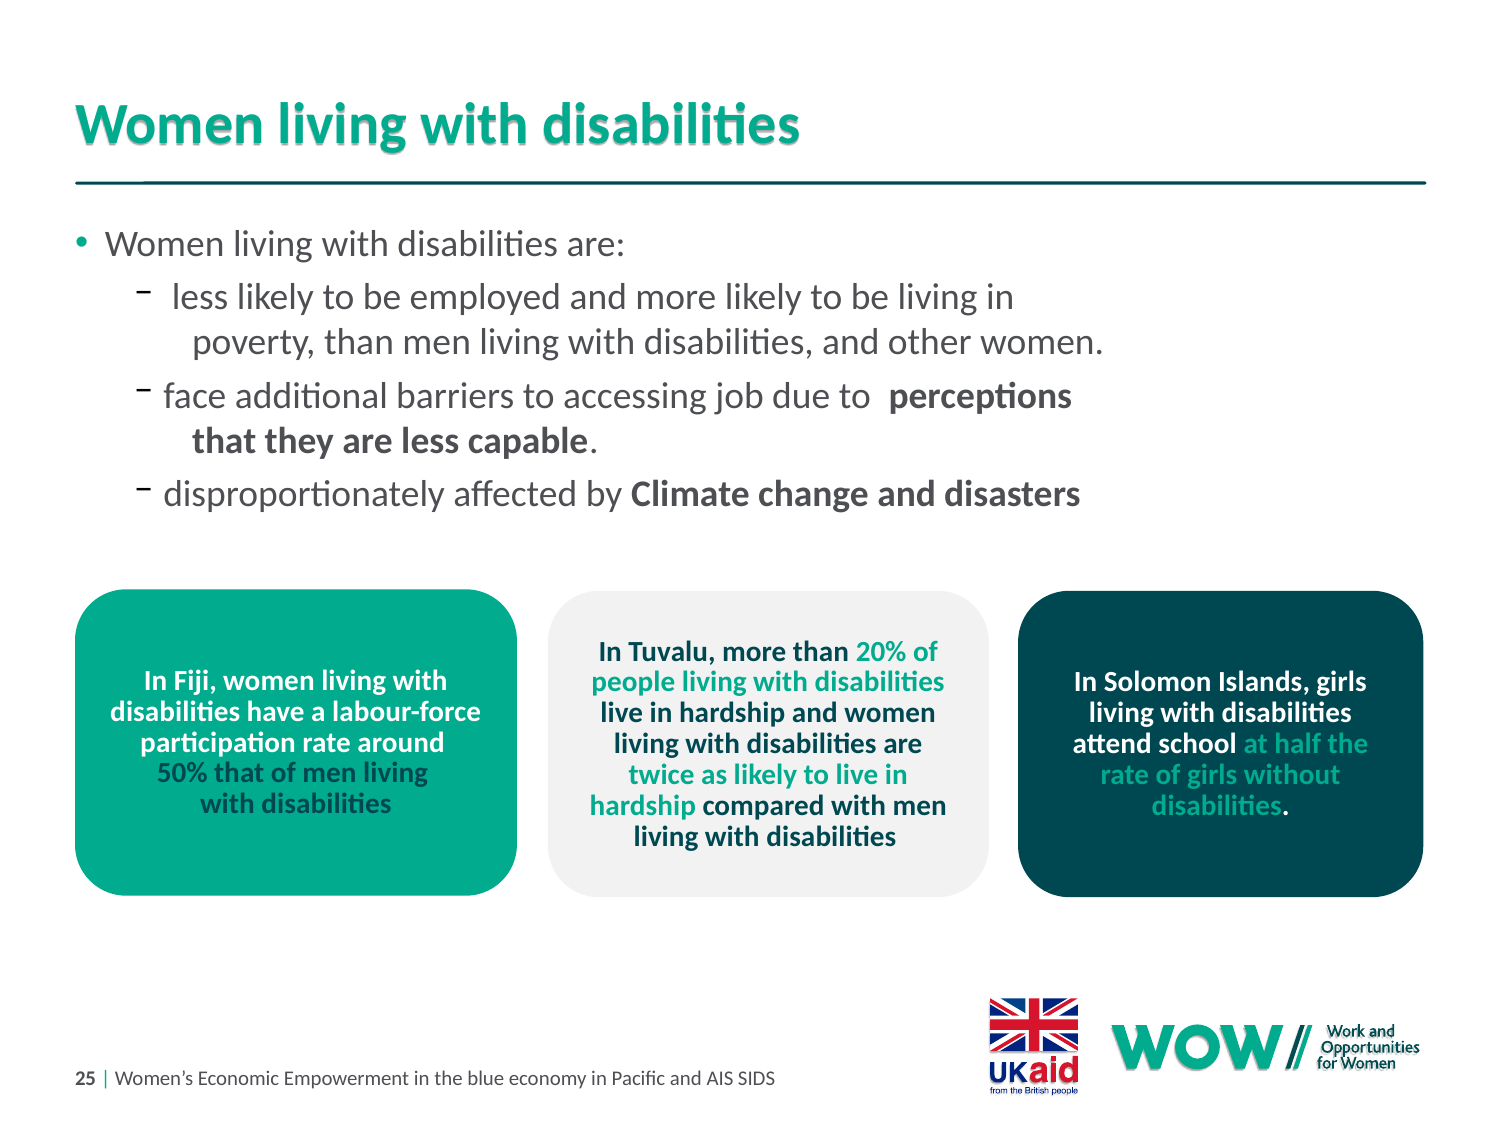

# Women living with disabilities
Women living with disabilities are:
 less likely to be employed and more likely to be living in poverty, than men living with disabilities, and other women.
face additional barriers to accessing job due to perceptions that they are less capable.
disproportionately affected by Climate change and disasters
In Fiji, women living with disabilities have a labour-force participation rate around
50% that of men living
with disabilities
In Tuvalu, more than 20% of people living with disabilities live in hardship and women living with disabilities are twice as likely to live in hardship compared with men living with disabilities
In Solomon Islands, girls living with disabilities attend school at half the rate of girls without disabilities.
23 | Women’s Economic Empowerment in the blue economy in Pacific and AIS SIDS